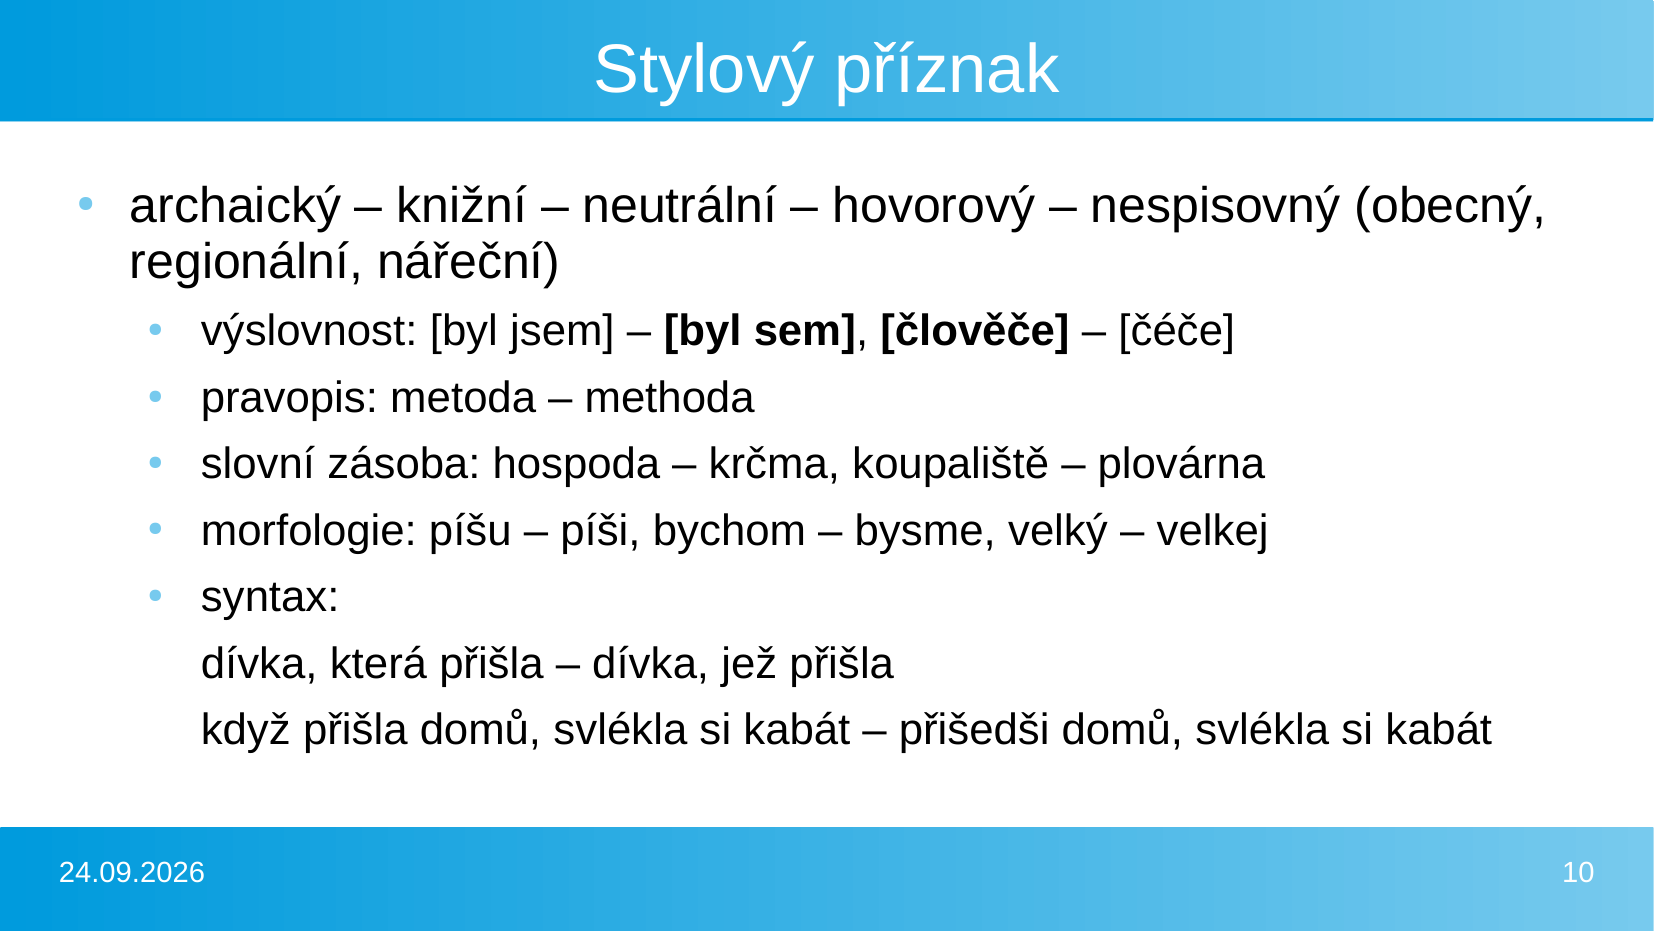

# Stylový příznak
archaický – knižní – neutrální – hovorový – nespisovný (obecný, regionální, nářeční)
výslovnost: [byl jsem] – [byl sem], [člověče] – [čéče]
pravopis: metoda – methoda
slovní zásoba: hospoda – krčma, koupaliště – plovárna
morfologie: píšu – píši, bychom – bysme, velký – velkej
syntax:
dívka, která přišla – dívka, jež přišla
když přišla domů, svlékla si kabát – přišedši domů, svlékla si kabát
10